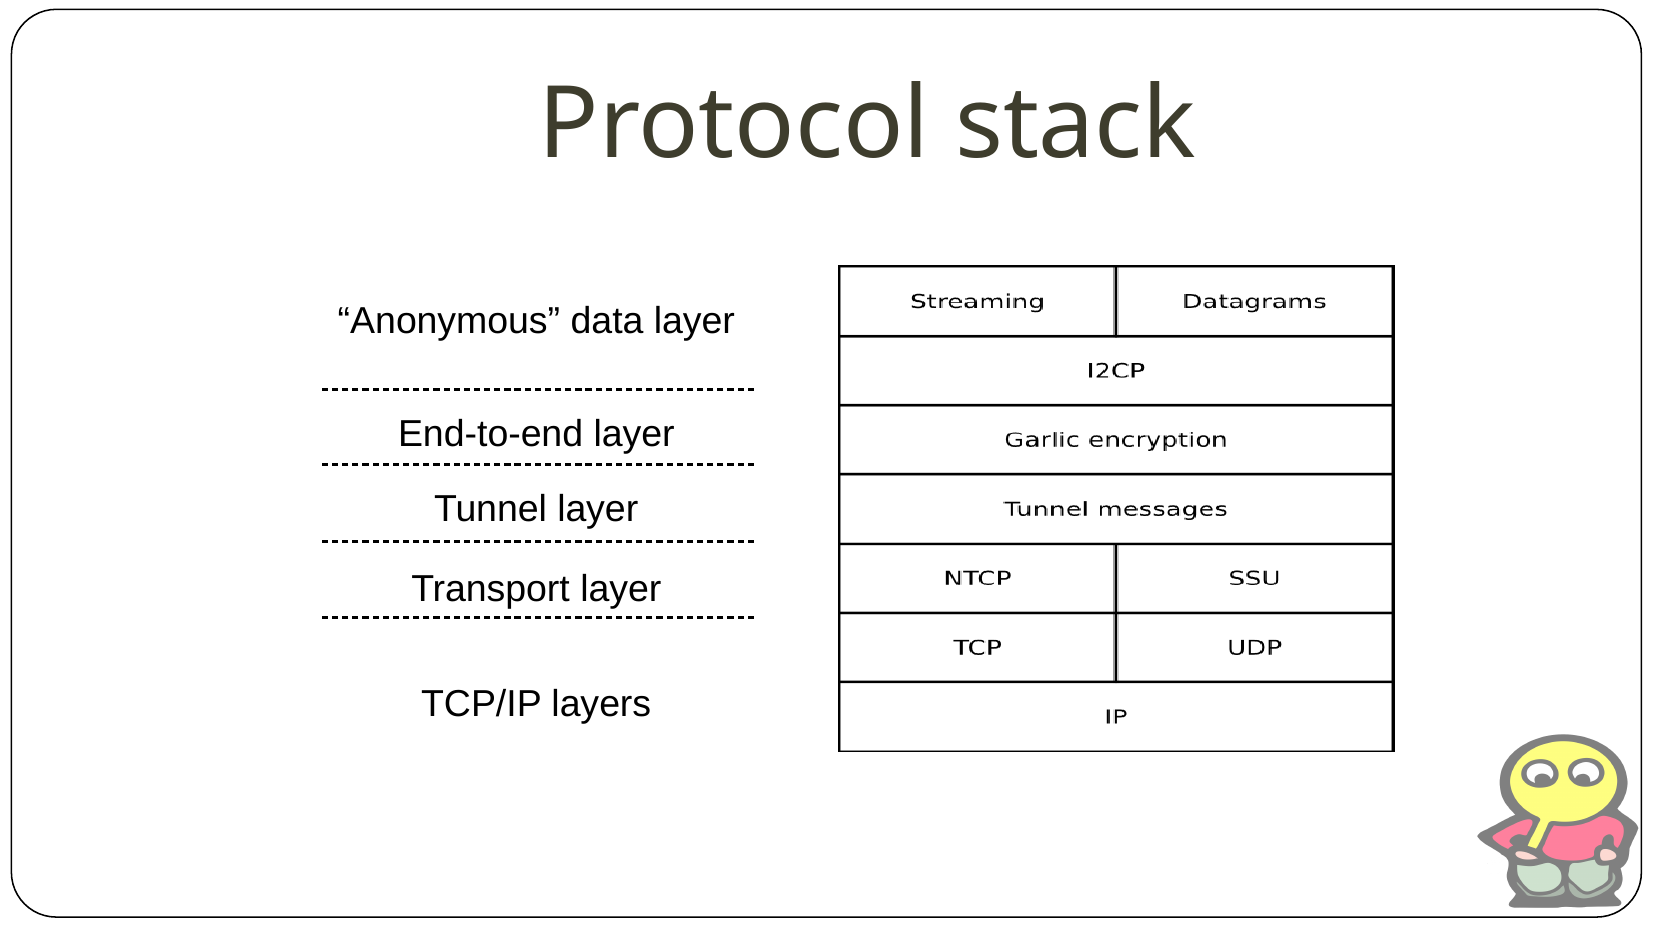

# Protocol stack
“Anonymous” data layer
End-to-end layer
Tunnel layer
Transport layer
TCP/IP layers